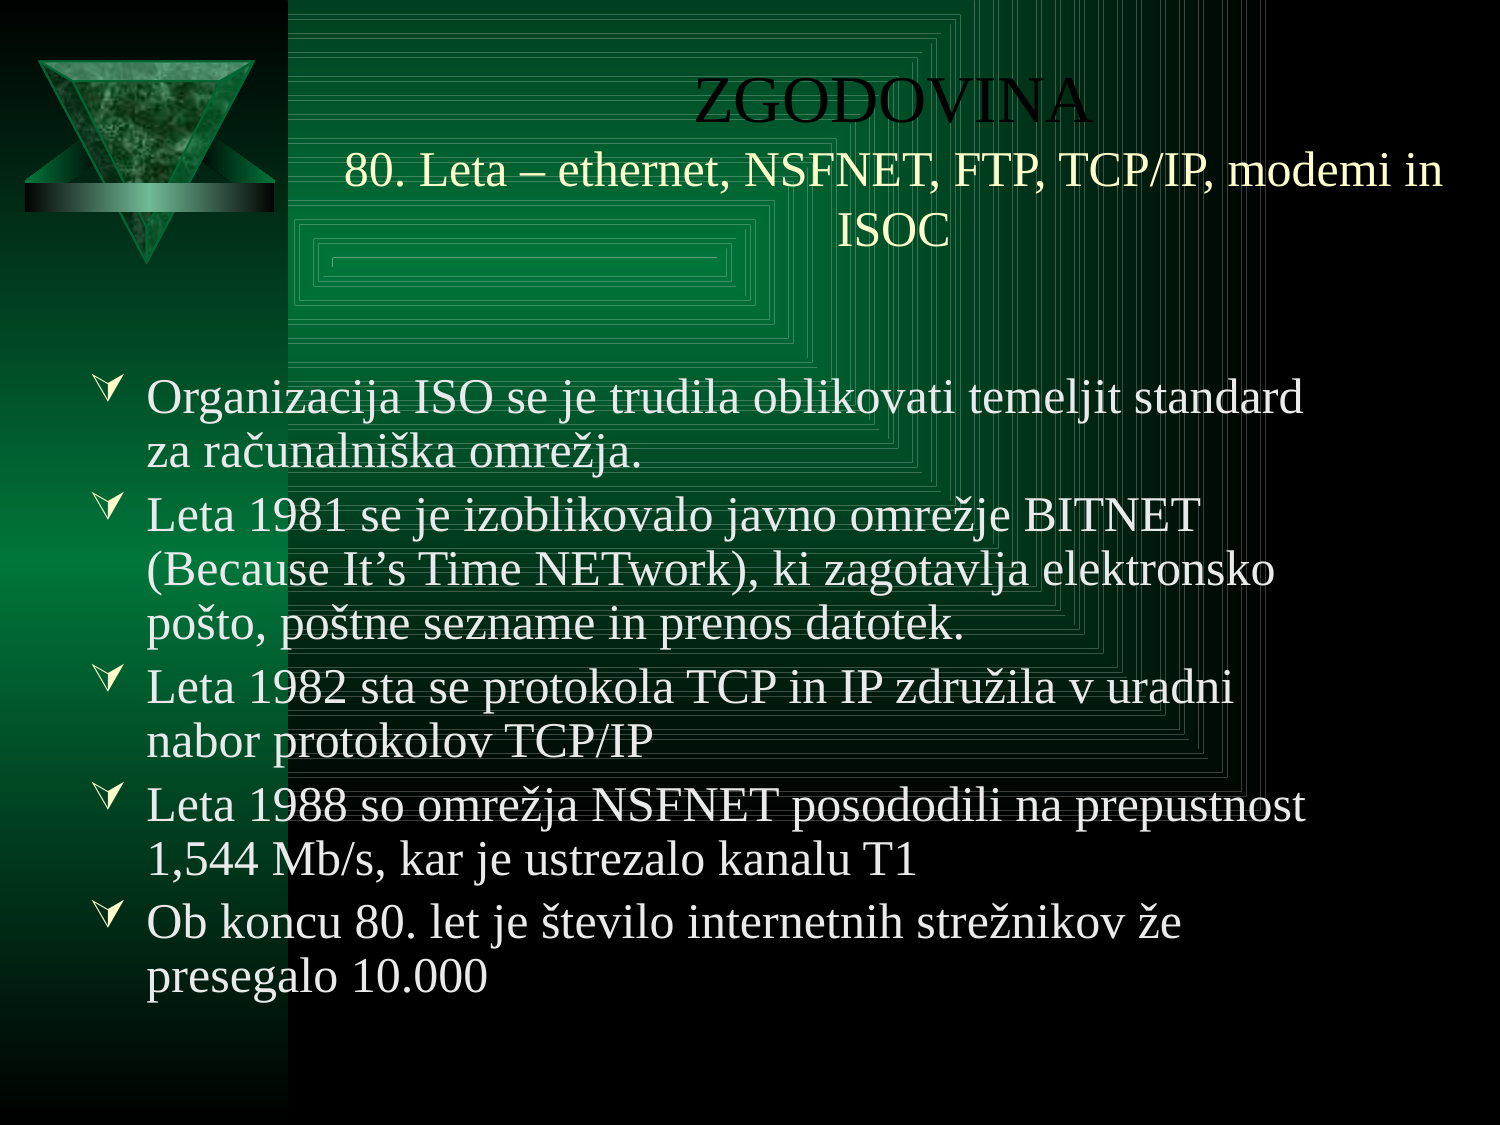

# ZGODOVINA 80. Leta – ethernet, NSFNET, FTP, TCP/IP, modemi in ISOC
Organizacija ISO se je trudila oblikovati temeljit standard za računalniška omrežja.
Leta 1981 se je izoblikovalo javno omrežje BITNET (Because It’s Time NETwork), ki zagotavlja elektronsko pošto, poštne sezname in prenos datotek.
Leta 1982 sta se protokola TCP in IP združila v uradni nabor protokolov TCP/IP
Leta 1988 so omrežja NSFNET posododili na prepustnost 1,544 Mb/s, kar je ustrezalo kanalu T1
Ob koncu 80. let je število internetnih strežnikov že presegalo 10.000